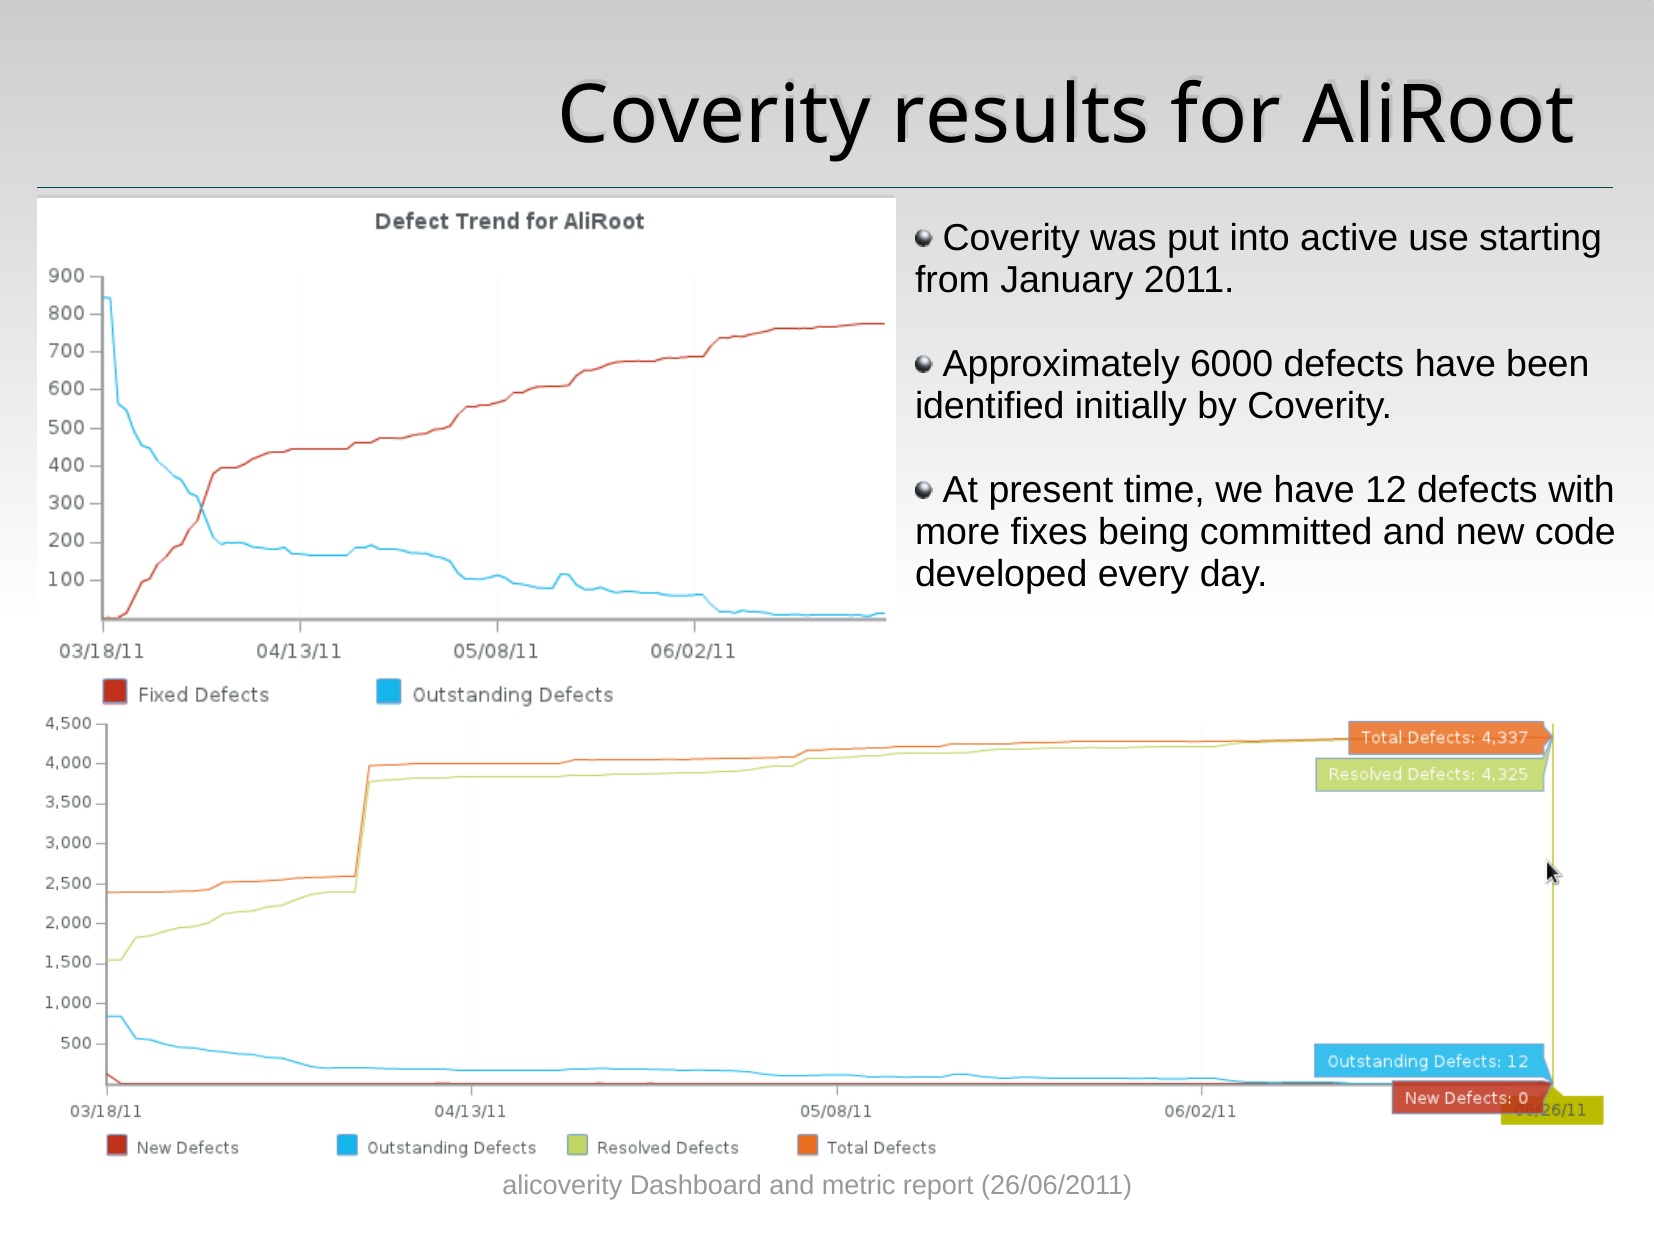

# Coverity results for AliRoot
 Coverity was put into active use starting from January 2011.
 Approximately 6000 defects have been identified initially by Coverity.
 At present time, we have 12 defects with more fixes being committed and new code developed every day.
7
alicoverity Dashboard and metric report (26/06/2011)